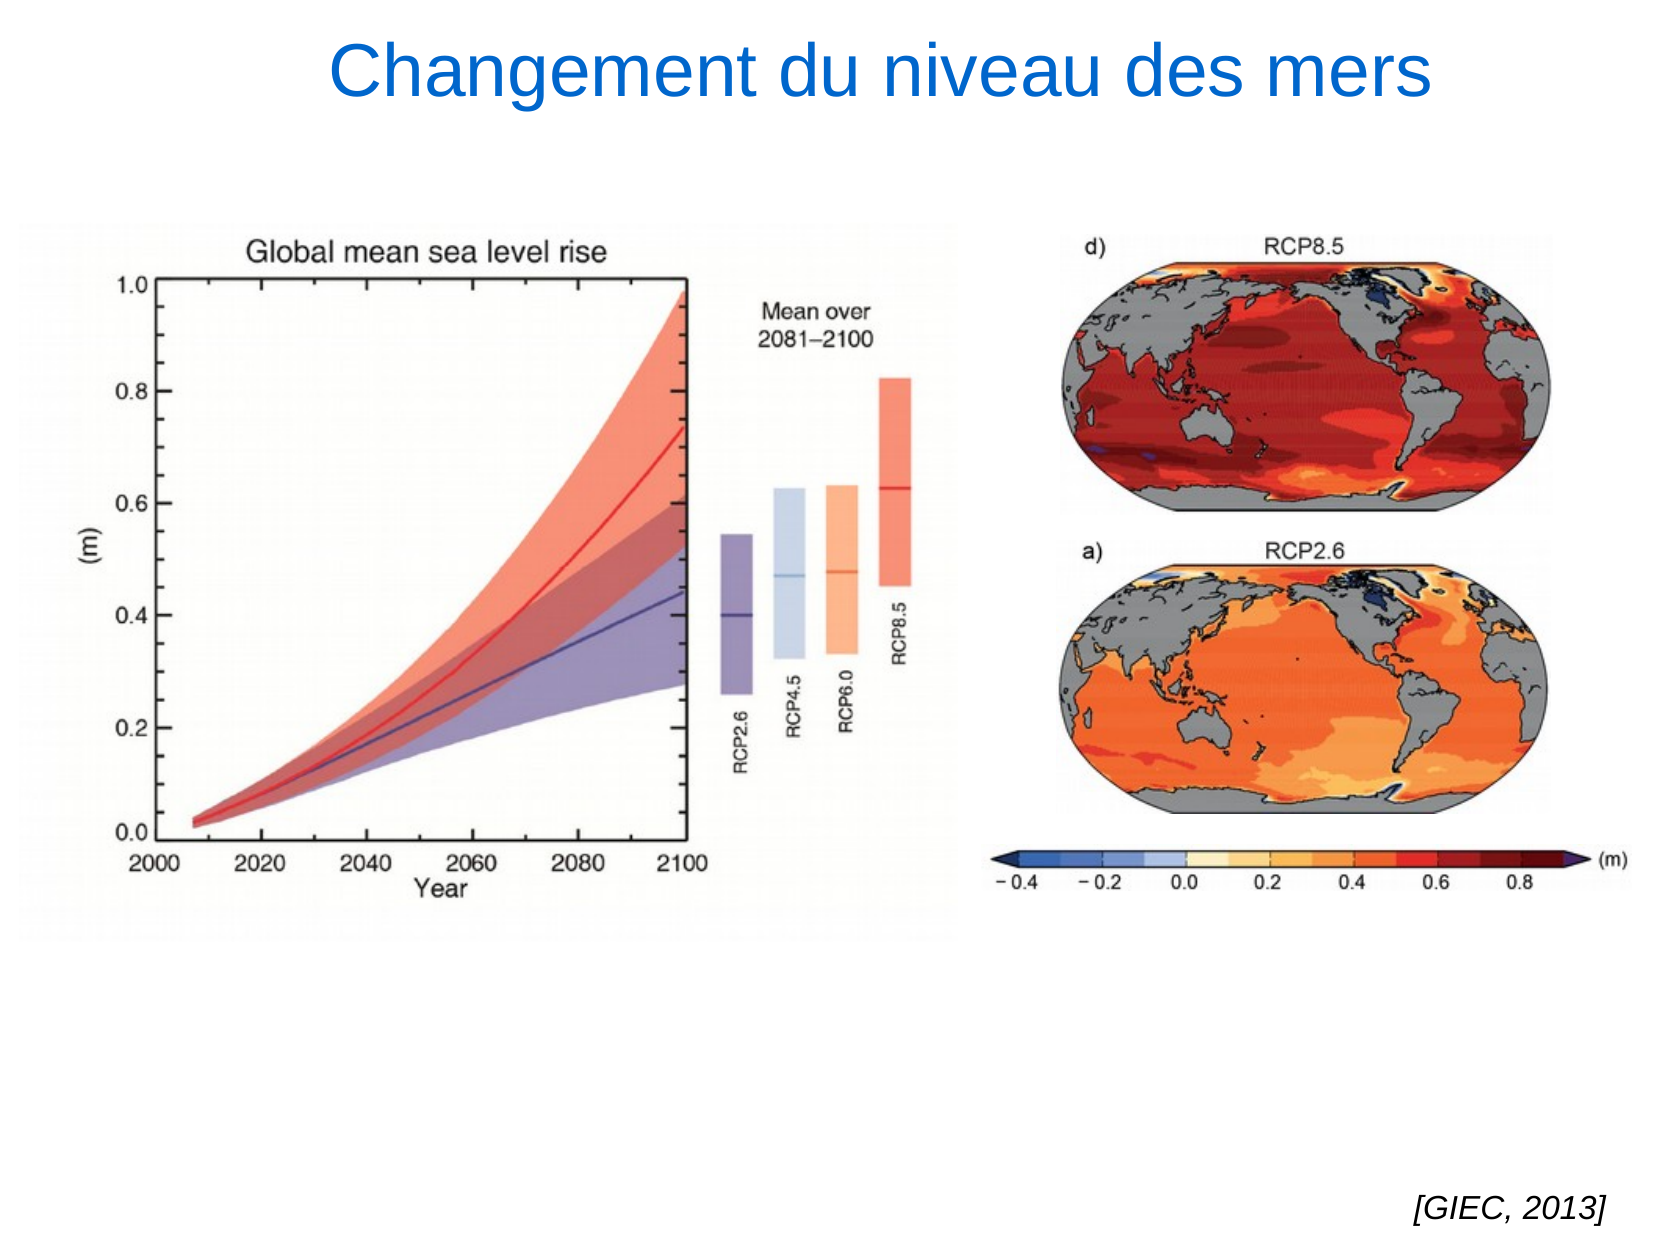

Changement du niveau des mers
[GIEC, 2013]